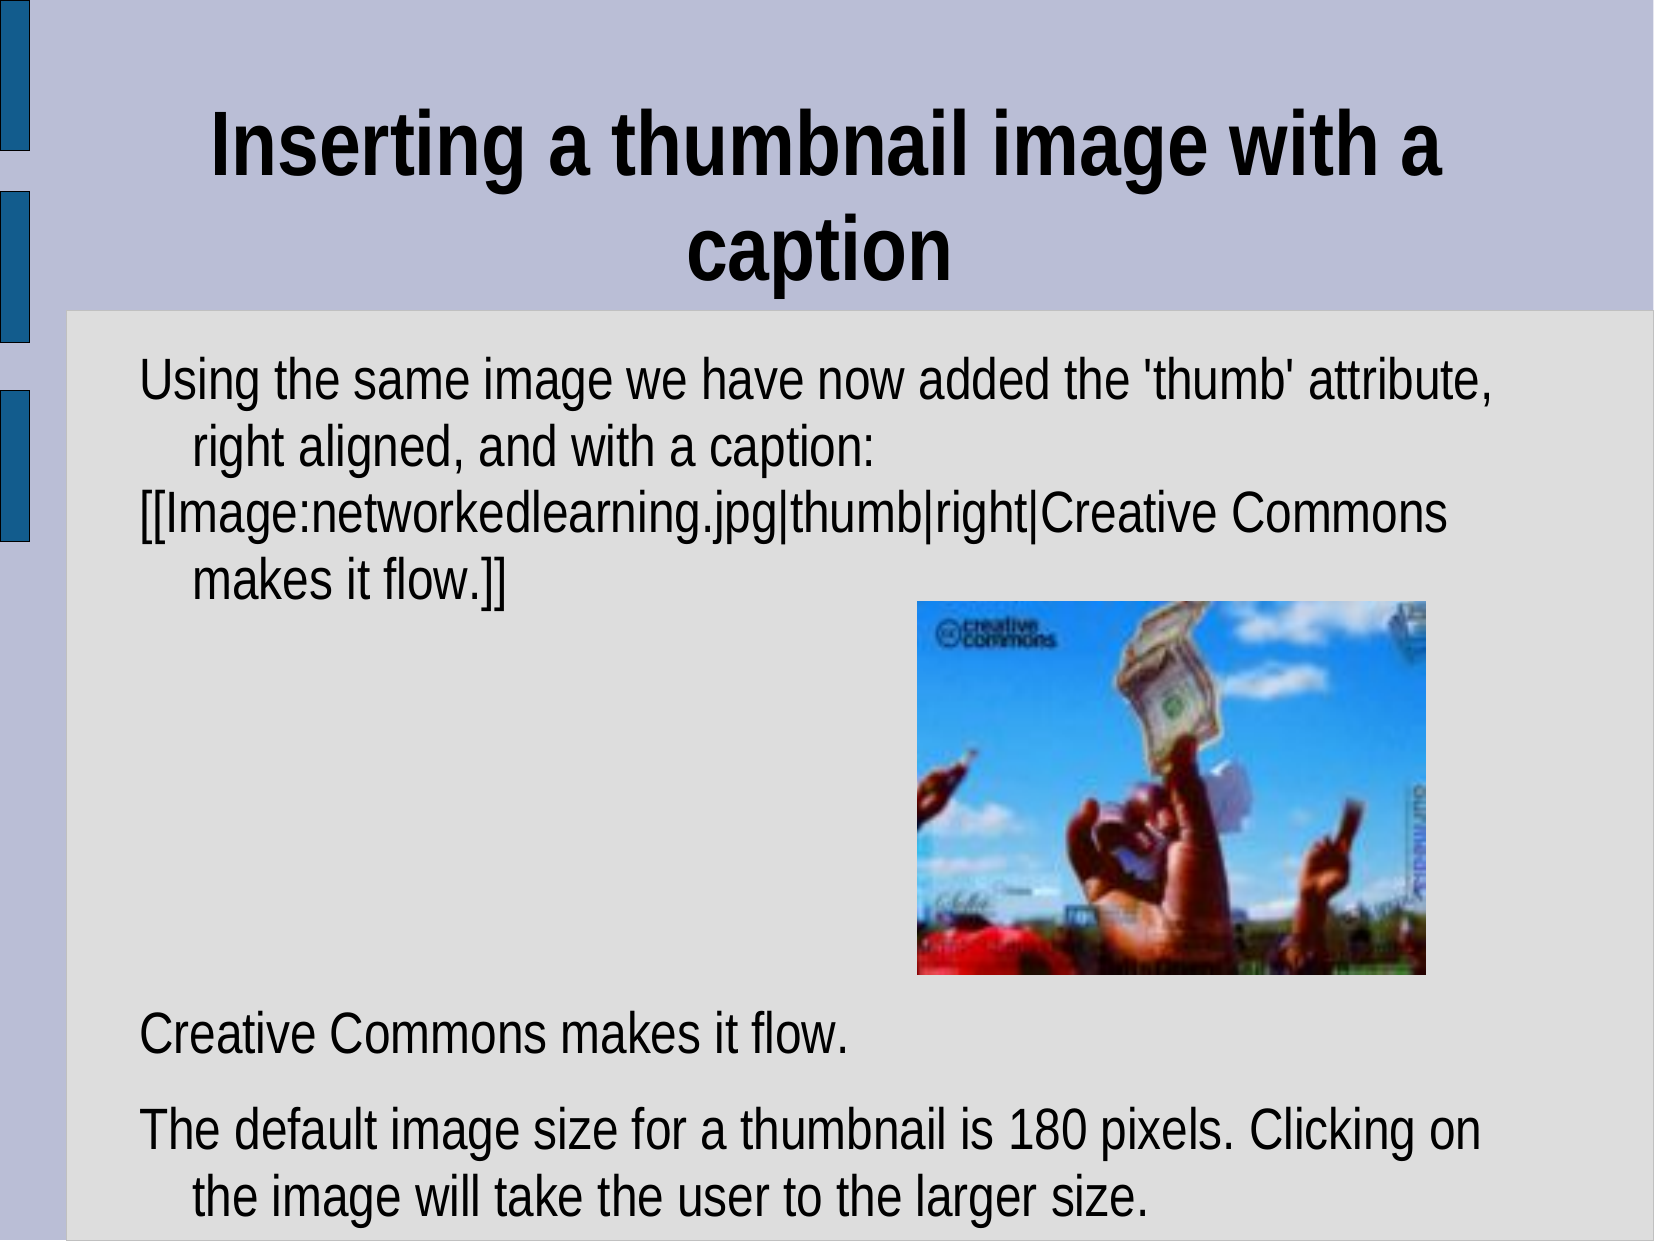

# Inserting a thumbnail image with a caption
Using the same image we have now added the 'thumb' attribute, right aligned, and with a caption:
[[Image:networkedlearning.jpg|thumb|right|Creative Commons makes it flow.]]
Creative Commons makes it flow.
The default image size for a thumbnail is 180 pixels. Clicking on the image will take the user to the larger size.